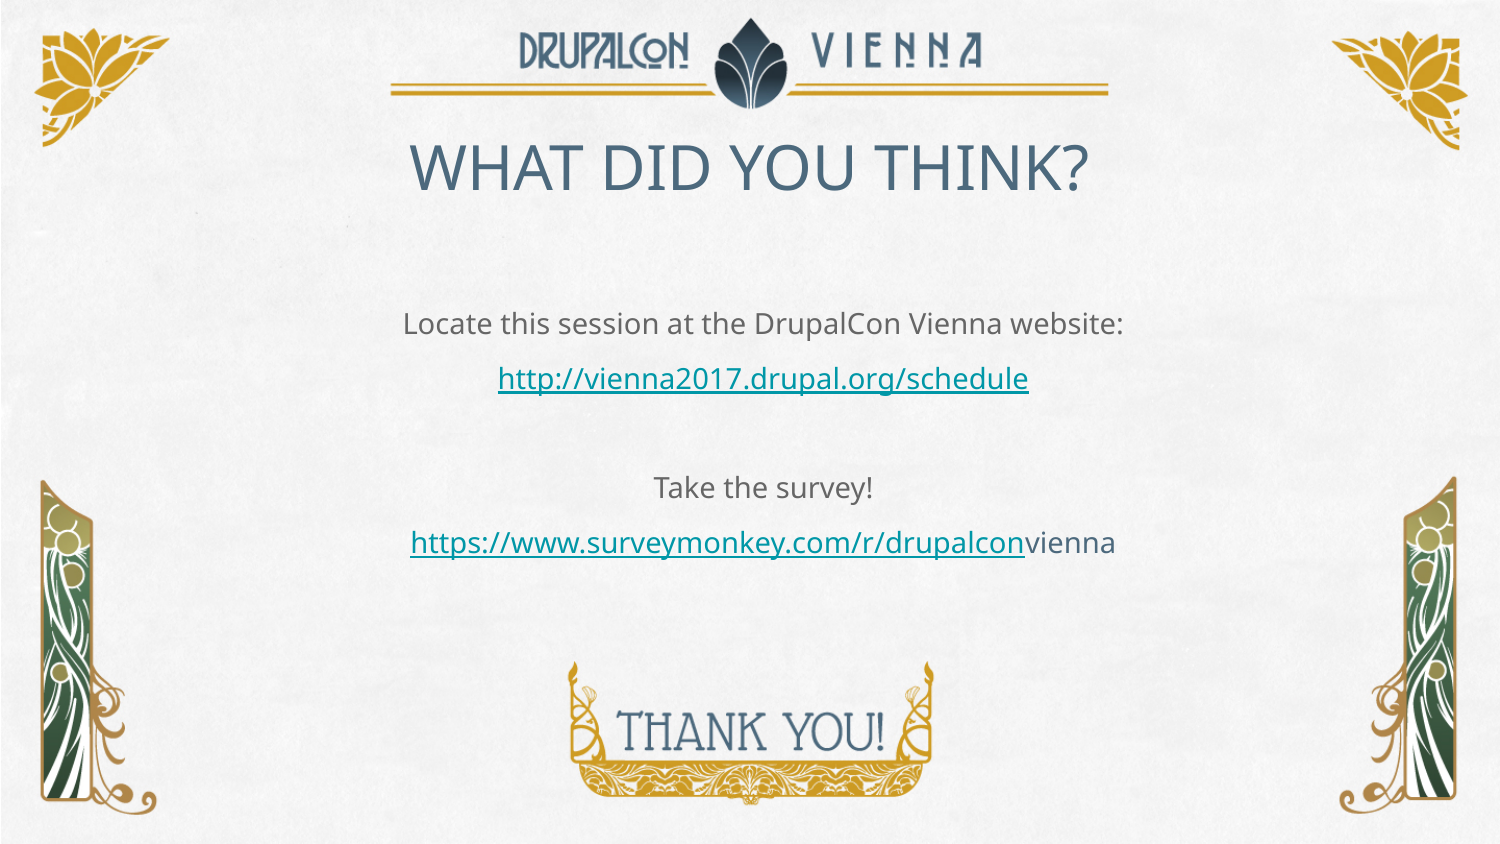

WHAT DID YOU THINK?
Locate this session at the DrupalCon Vienna website:
http://vienna2017.drupal.org/schedule
Take the survey!
https://www.surveymonkey.com/r/drupalconvienna